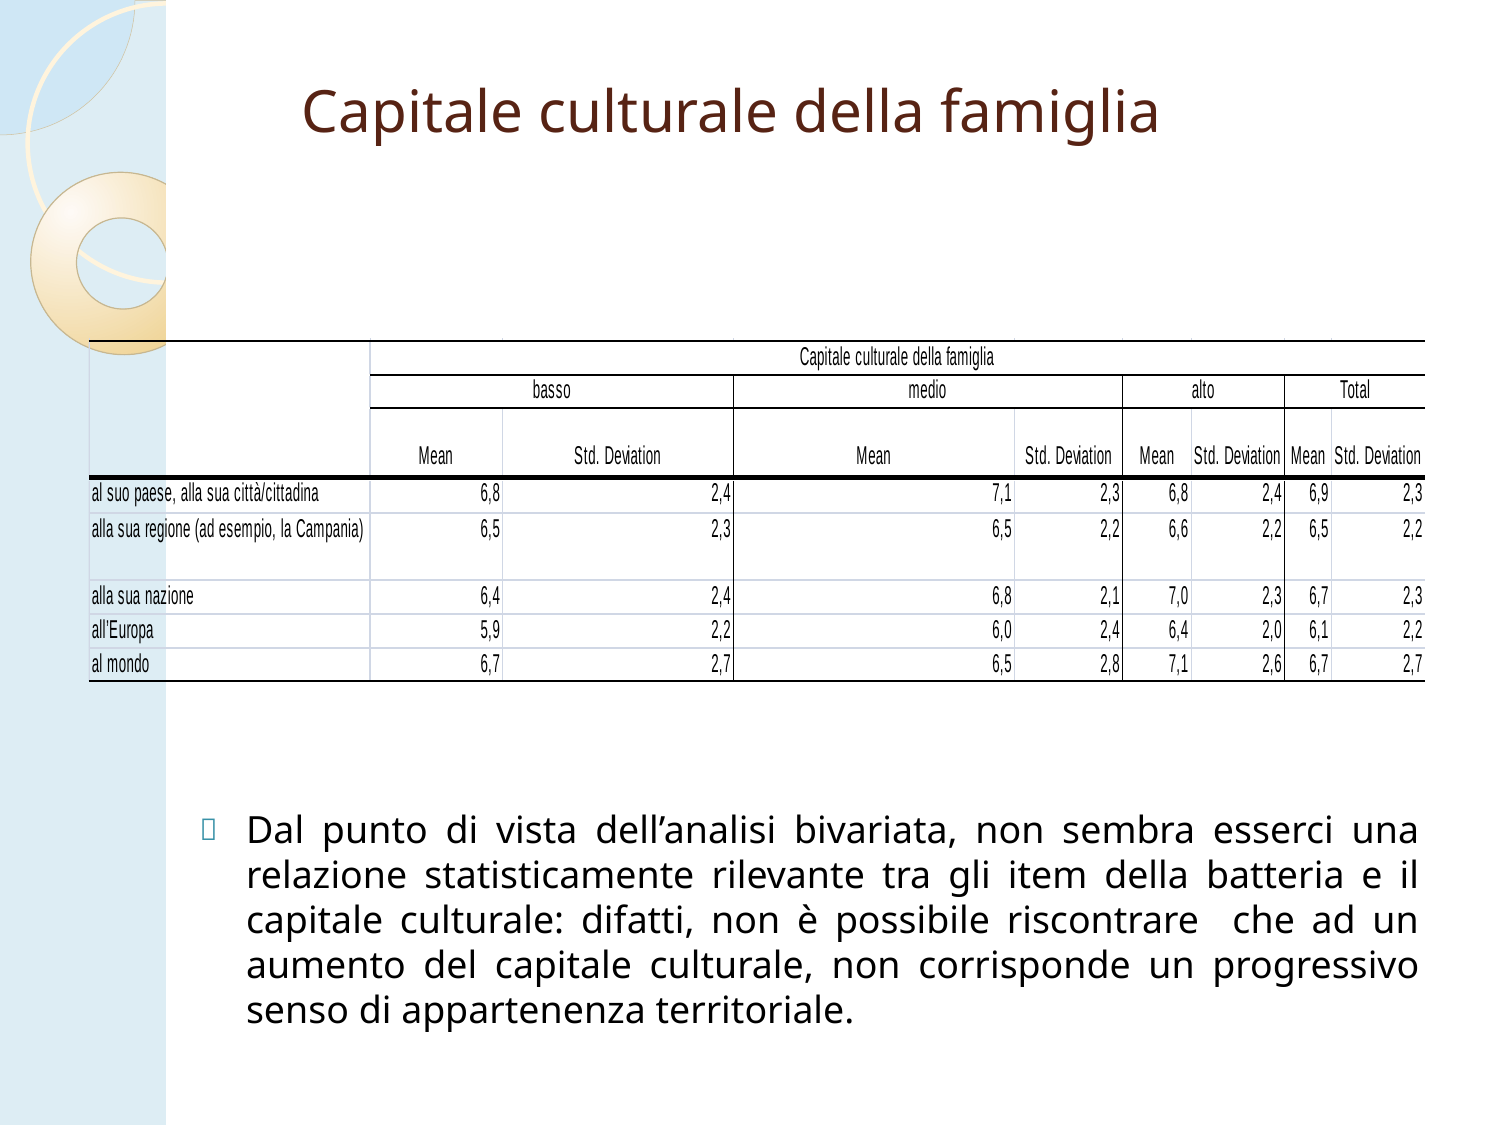

# Capitale culturale della famiglia
Dal punto di vista dell’analisi bivariata, non sembra esserci una relazione statisticamente rilevante tra gli item della batteria e il capitale culturale: difatti, non è possibile riscontrare che ad un aumento del capitale culturale, non corrisponde un progressivo senso di appartenenza territoriale.